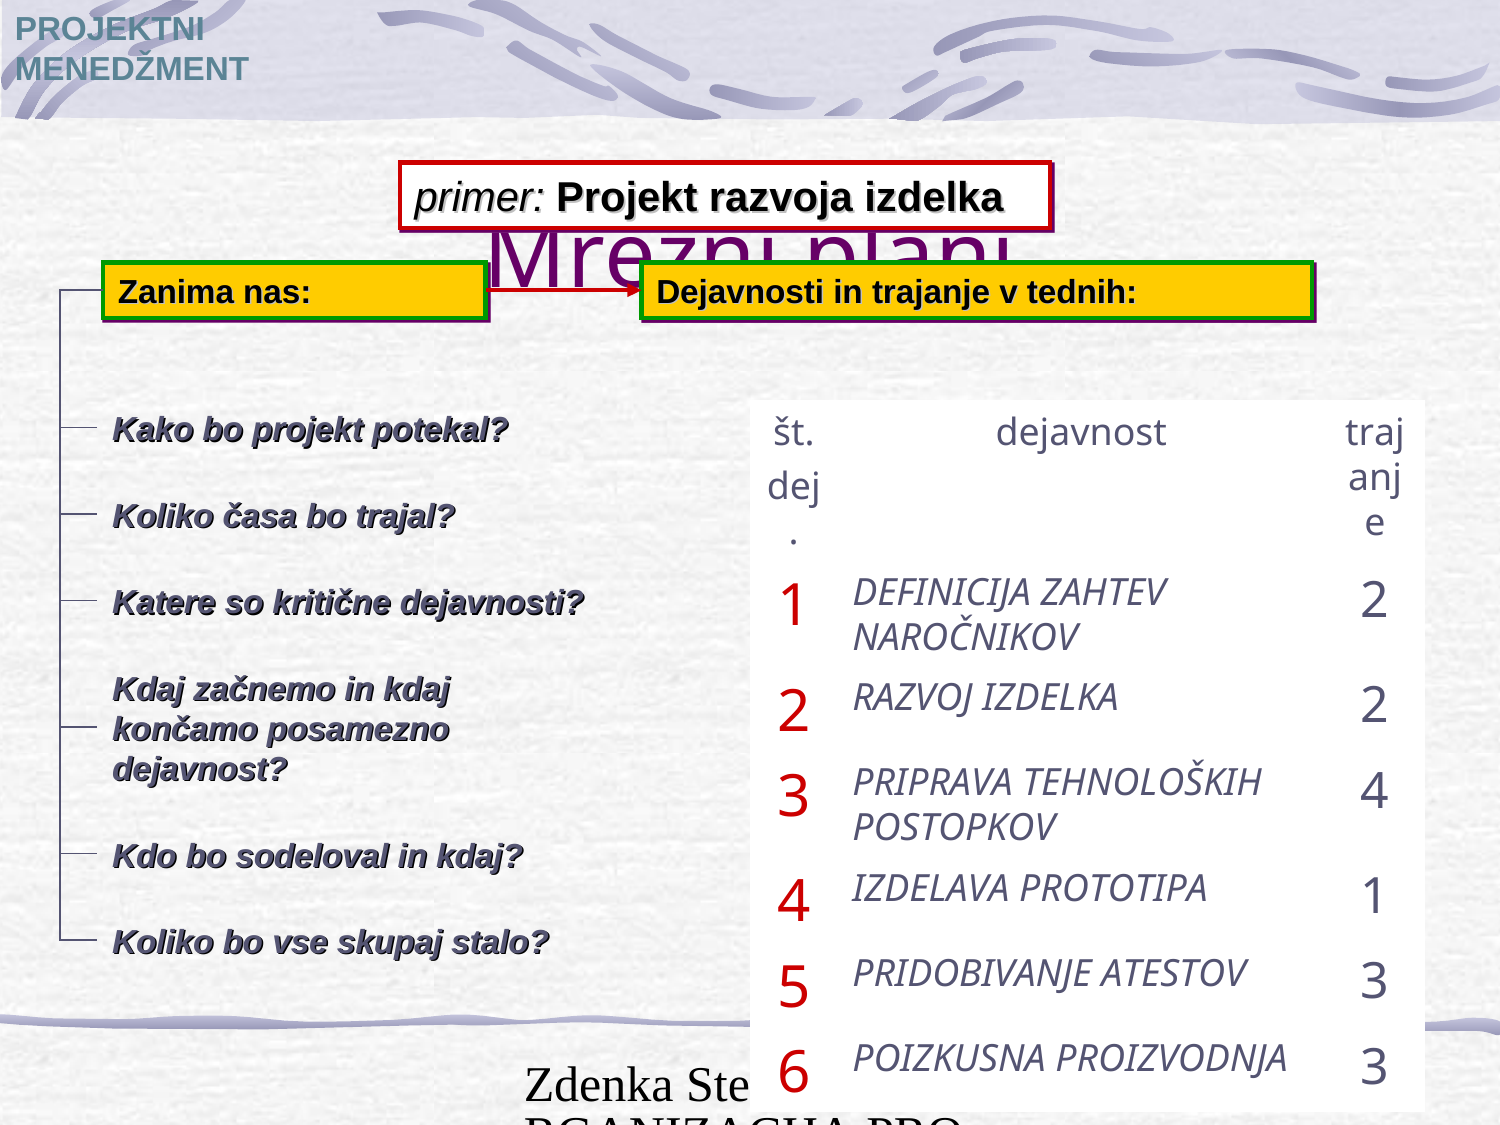

PROJEKTNI MENEDŽMENT
# Mrežni plani
primer: Projekt razvoja izdelka
Zanima nas:
Dejavnosti in trajanje v tednih:
Kako bo projekt potekal?
| št. dej. | dejavnost | trajanje |
| --- | --- | --- |
| 1 | DEFINICIJA ZAHTEV NAROČNIKOV | 2 |
| 2 | RAZVOJ IZDELKA | 2 |
| 3 | PRIPRAVA TEHNOLOŠKIH POSTOPKOV | 4 |
| 4 | IZDELAVA PROTOTIPA | 1 |
| 5 | PRIDOBIVANJE ATESTOV | 3 |
| 6 | POIZKUSNA PROIZVODNJA | 3 |
Koliko časa bo trajal?
Katere so kritične dejavnosti?
Kdaj začnemo in kdaj končamo posamezno dejavnost?
Kdo bo sodeloval in kdaj?
Koliko bo vse skupaj stalo?
Zdenka Steblovnik ORGANIZACIJA PROIZVODNJE 2
5